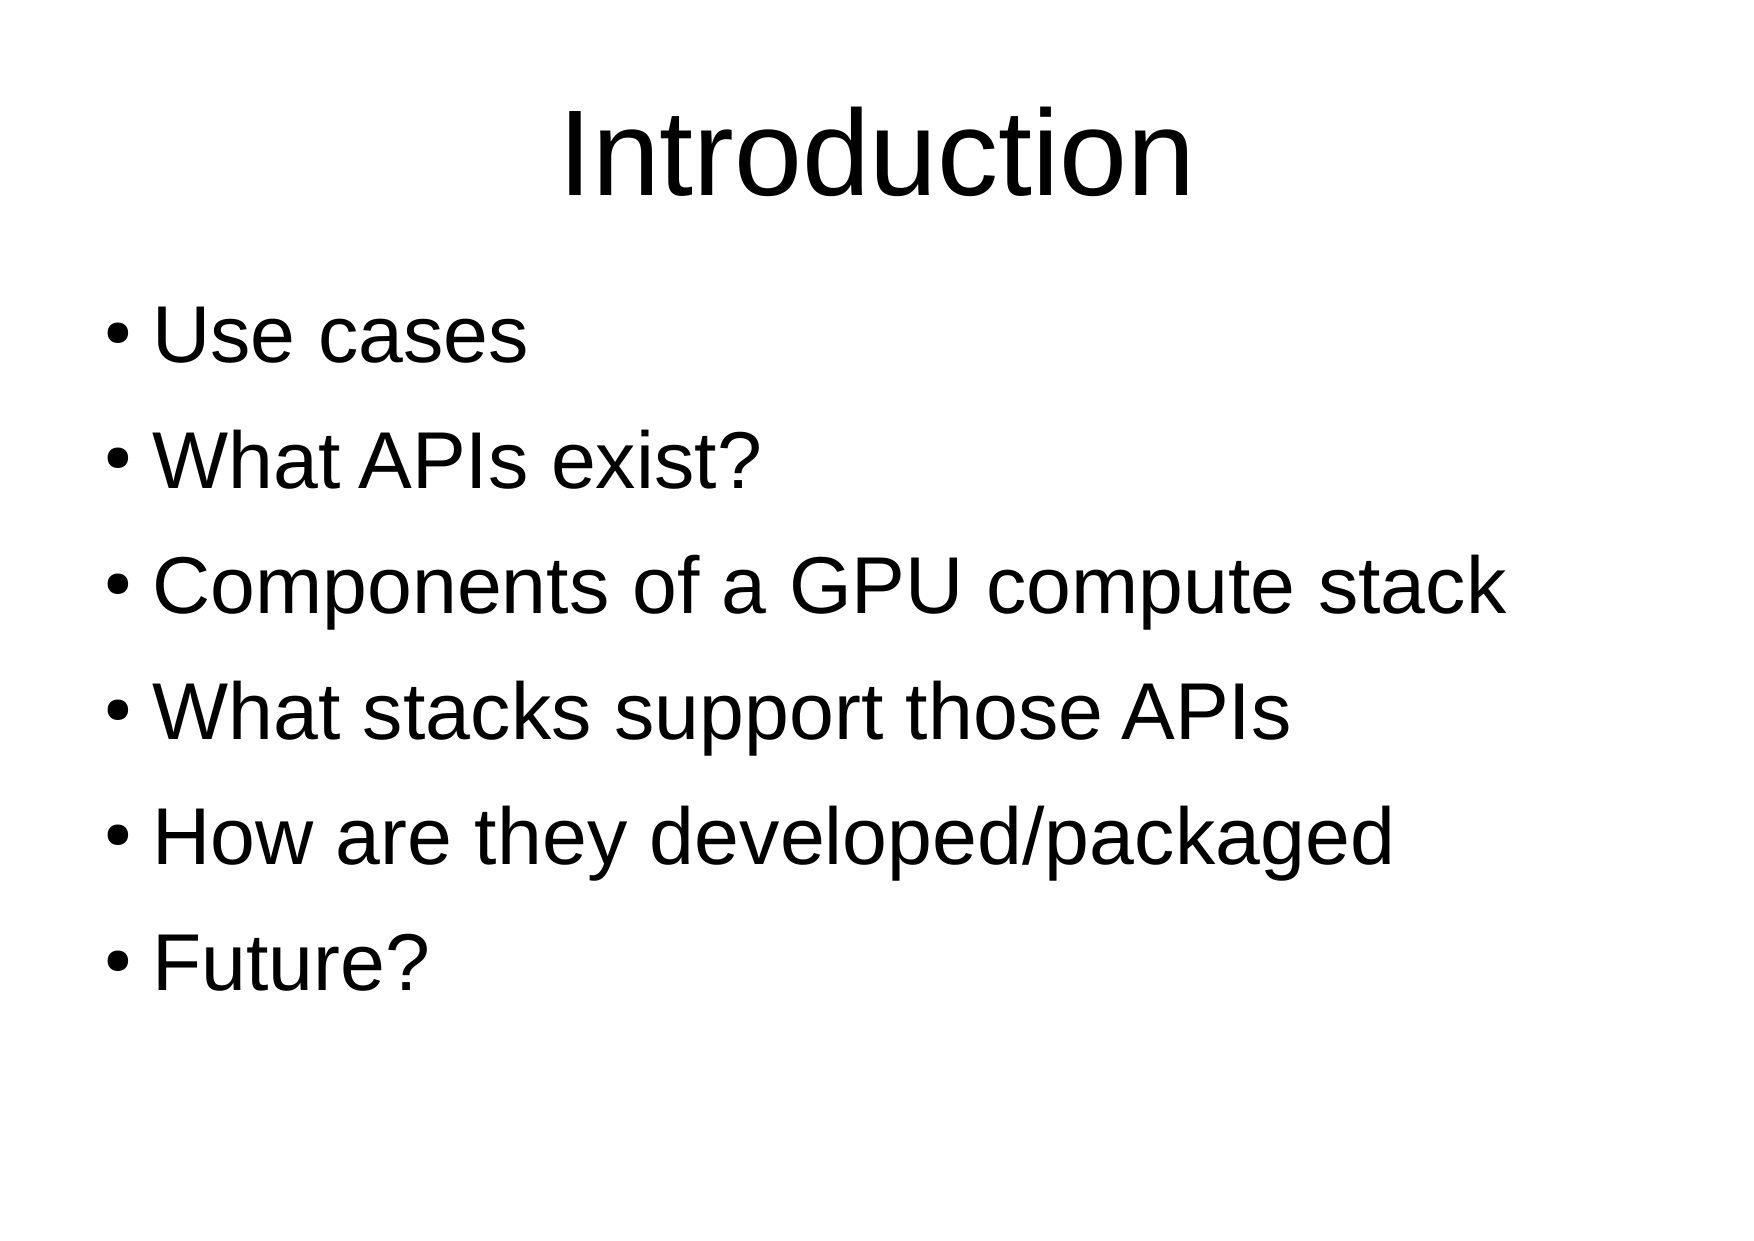

# Introduction
Use cases
What APIs exist?
Components of a GPU compute stack
What stacks support those APIs
How are they developed/packaged
Future?